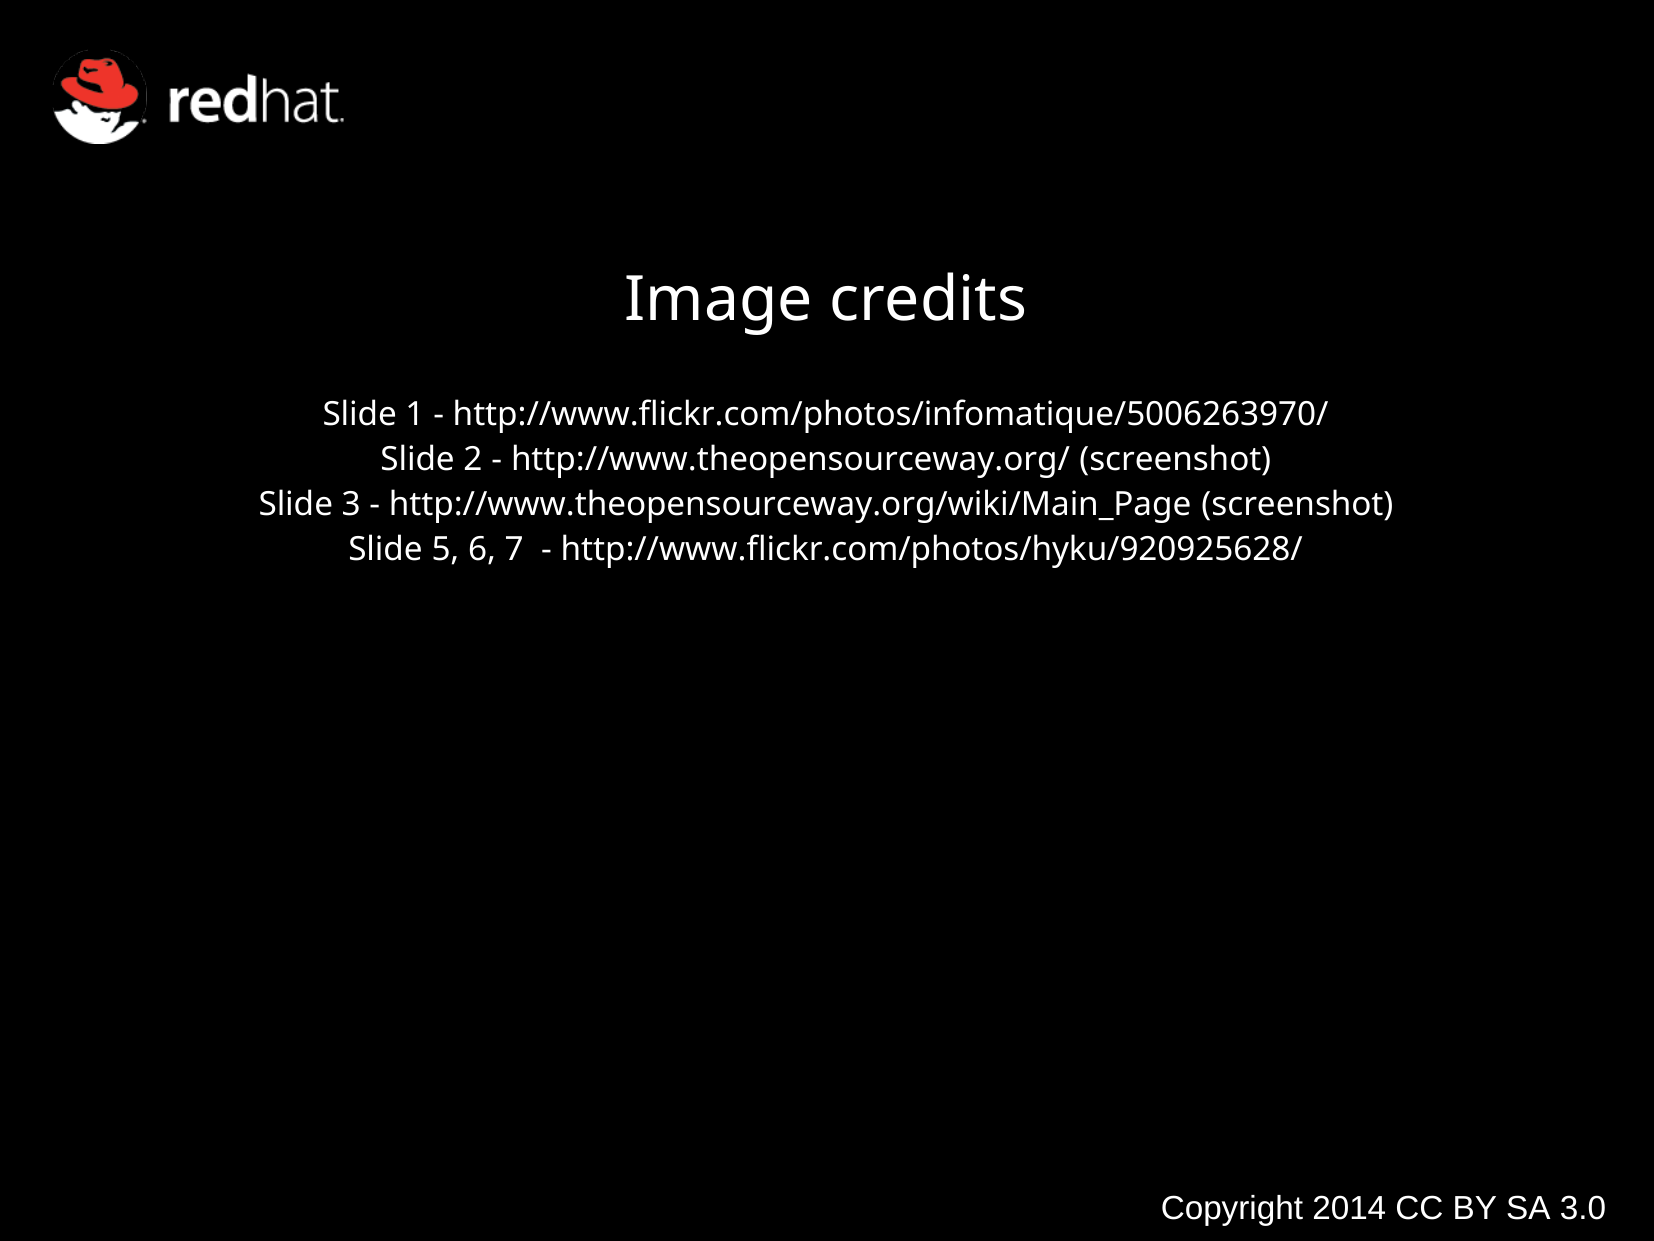

Image credits
Slide 1 - http://www.flickr.com/photos/infomatique/5006263970/
Slide 2 - http://www.theopensourceway.org/ (screenshot)
Slide 3 - http://www.theopensourceway.org/wiki/Main_Page (screenshot)
Slide 5, 6, 7 - http://www.flickr.com/photos/hyku/920925628/